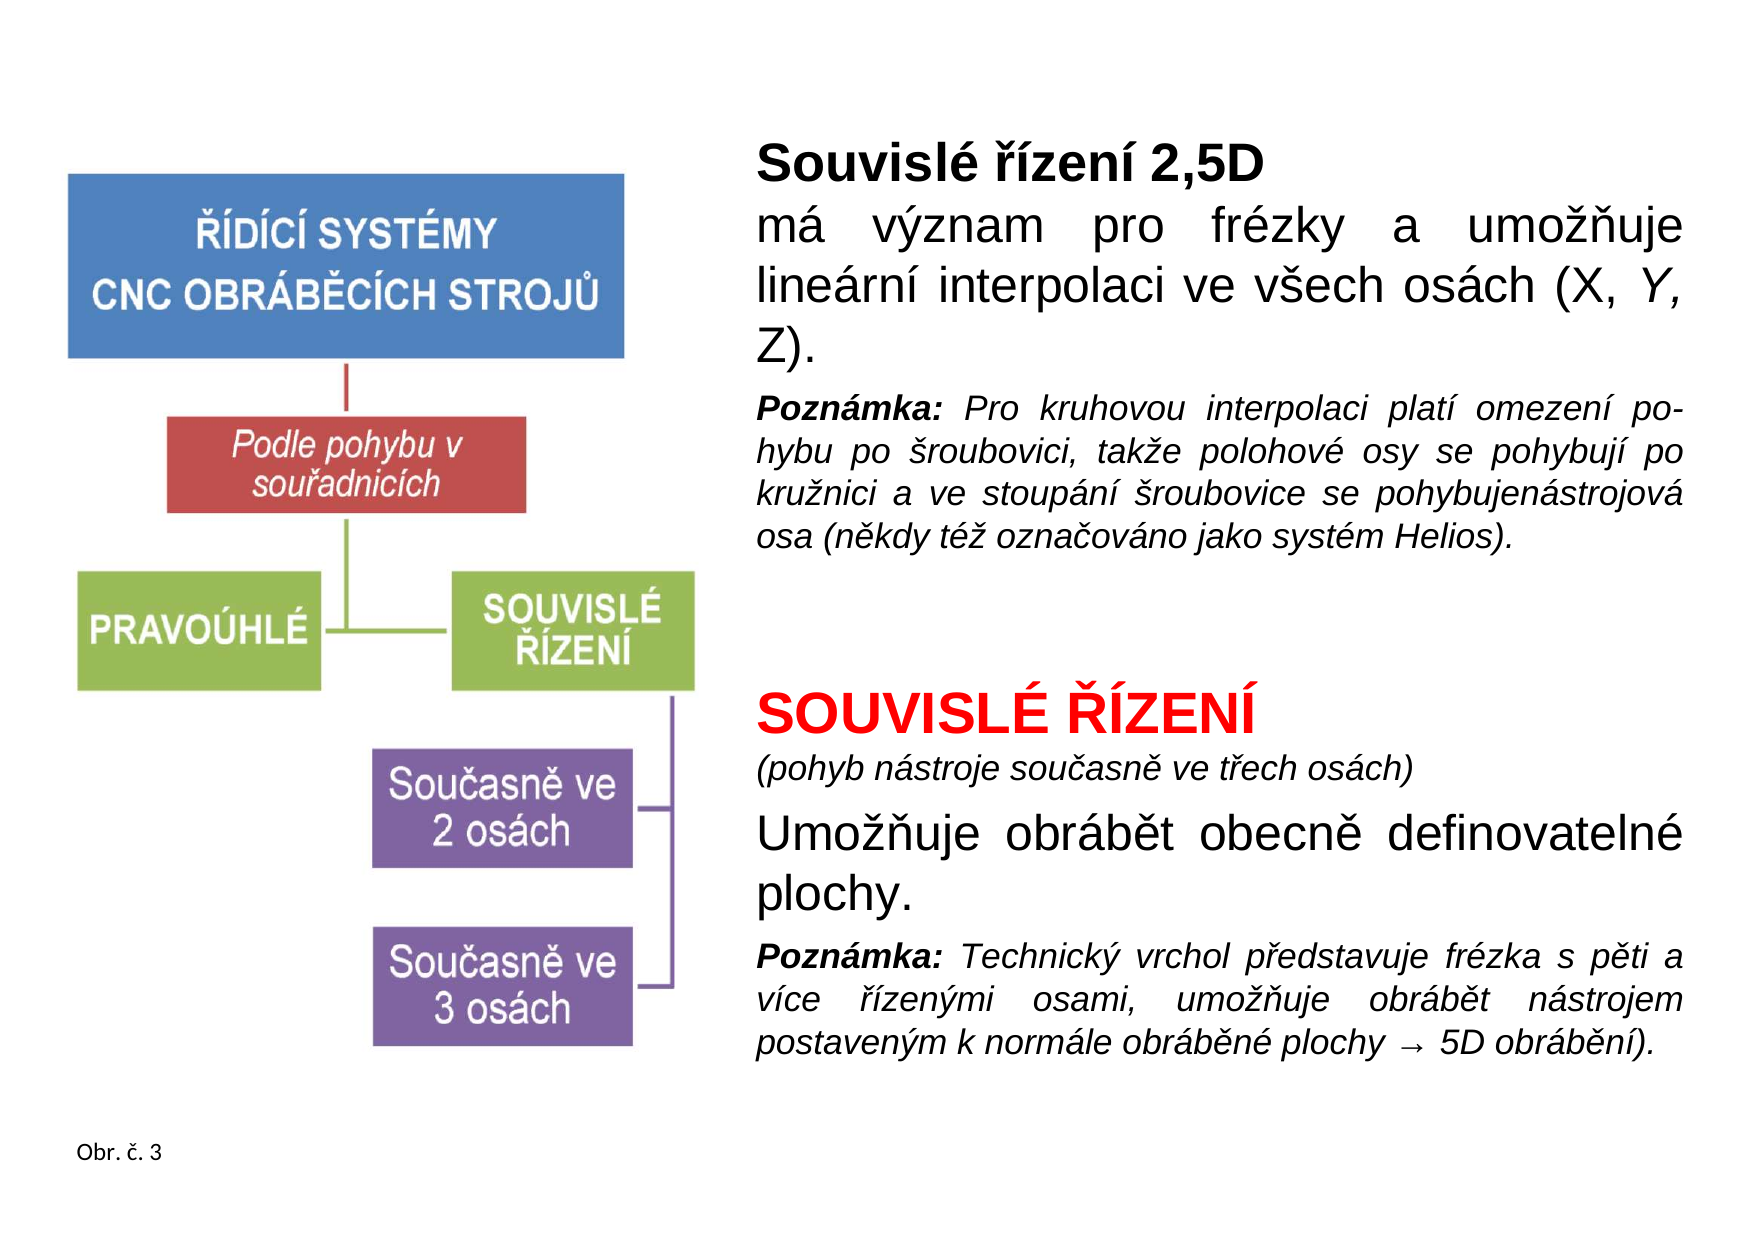

Souvislé řízení 2,5D
má význam pro frézky a umožňuje lineární interpolaci ve všech osách (X, Y, Z).
Poznámka: Pro kruhovou interpolaci platí omezení po-hybu po šroubovici, takže polohové osy se pohybují po kružnici a ve stoupání šroubovice se pohybuje nástrojová osa (někdy též označováno jako systém Helios).
SOUVISLÉ ŘÍZENÍ
(pohyb nástroje současně ve třech osách)
Umožňuje obrábět obecně definovatelné plochy.
Poznámka: Technický vrchol představuje frézka s pěti a více řízenými osami, umožňuje obrábět nástrojem postaveným k normále obráběné plochy → 5D obrábění).
Obr. č. 3